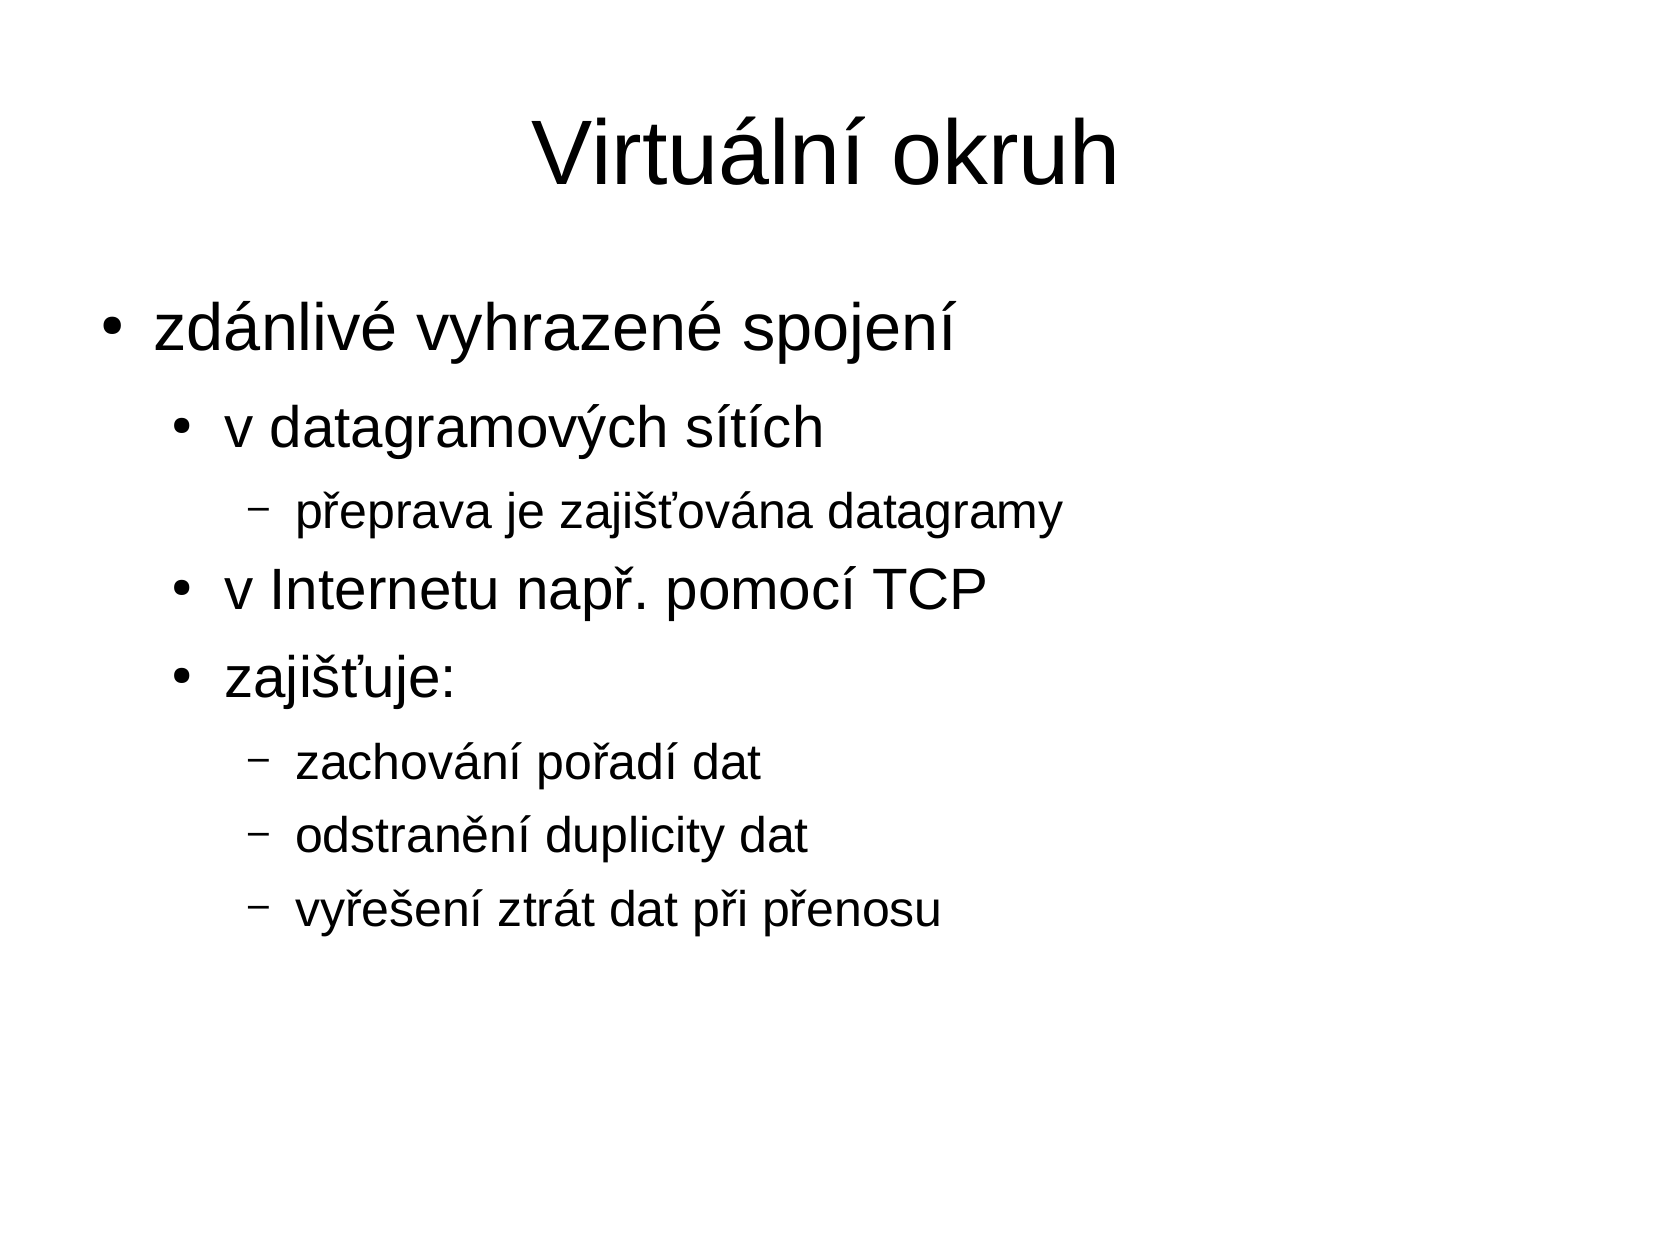

# Virtuální okruh
zdánlivé vyhrazené spojení
v datagramových sítích
přeprava je zajišťována datagramy
v Internetu např. pomocí TCP
zajišťuje:
zachování pořadí dat
odstranění duplicity dat
vyřešení ztrát dat při přenosu